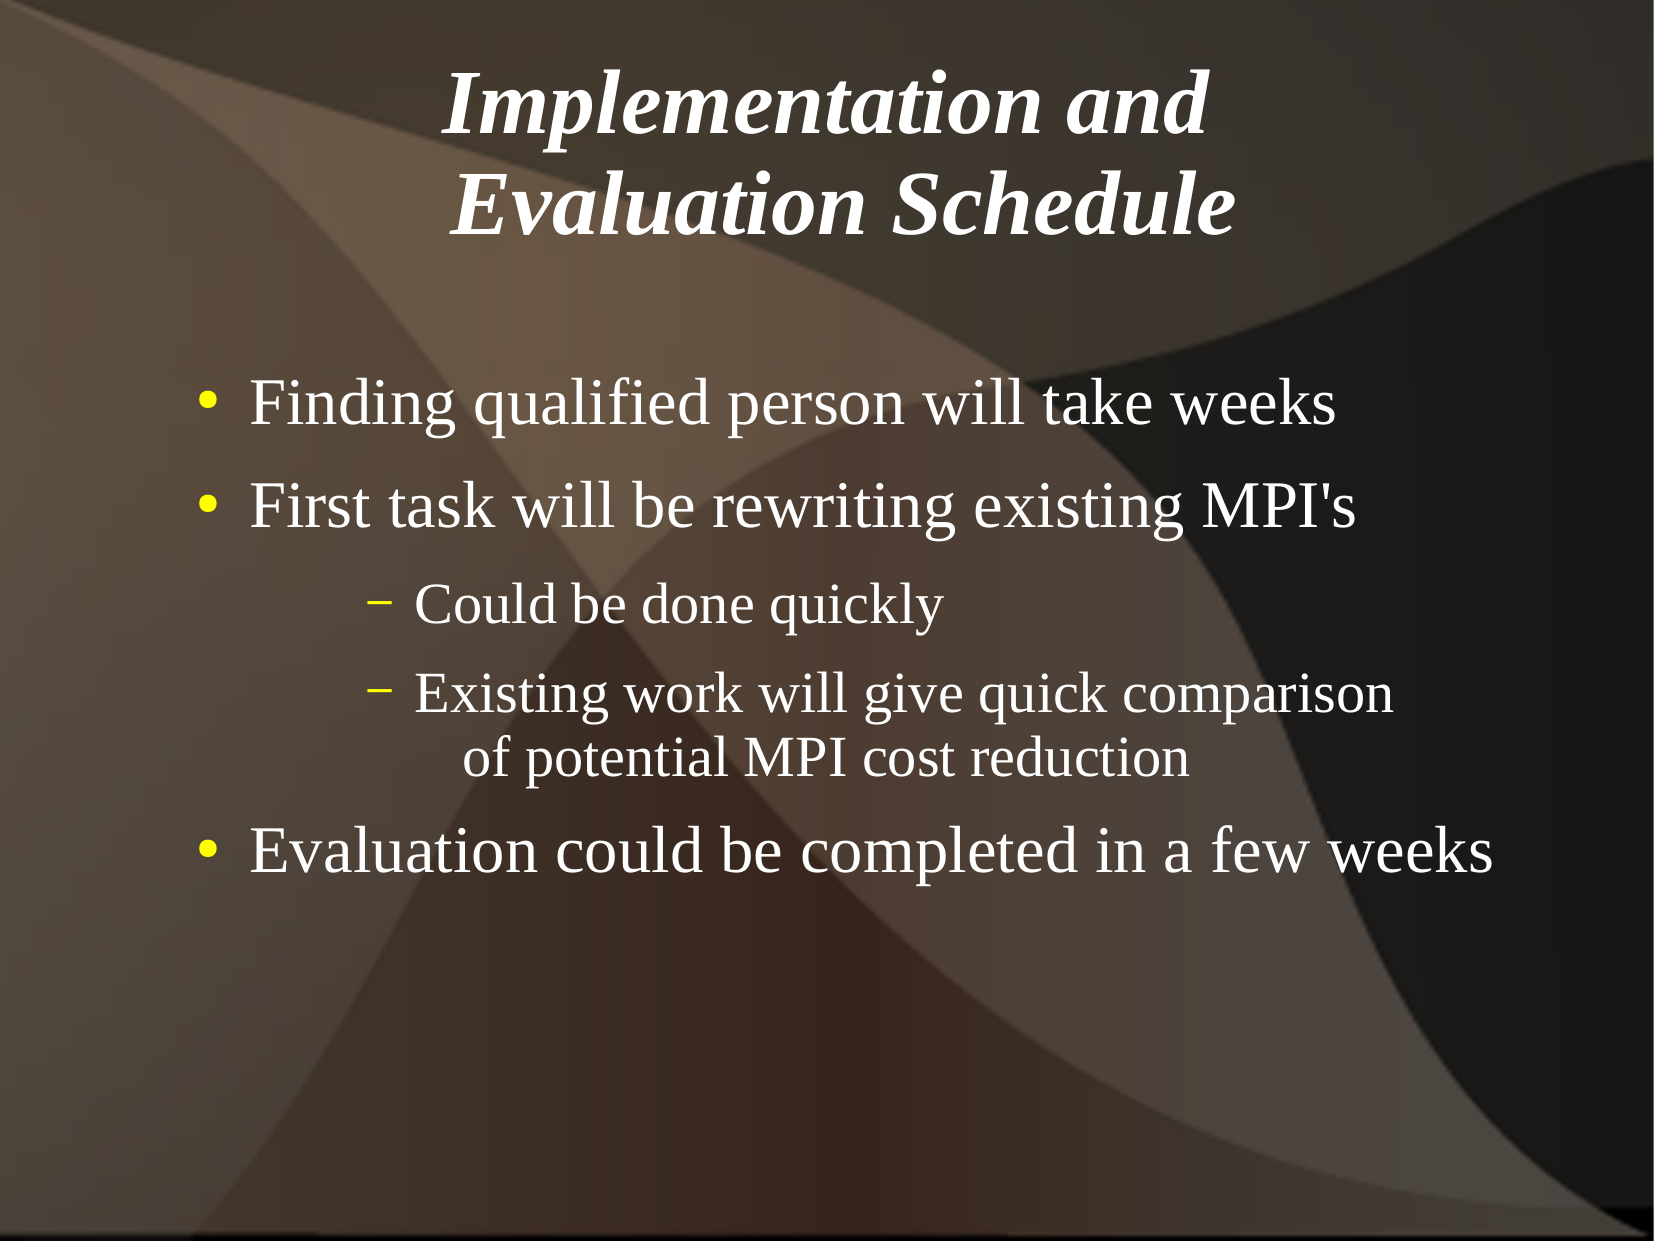

# Implementation and Evaluation Schedule
Finding qualified person will take weeks
First task will be rewriting existing MPI's
Could be done quickly
Existing work will give quick comparison
of potential MPI cost reduction
Evaluation could be completed in a few weeks